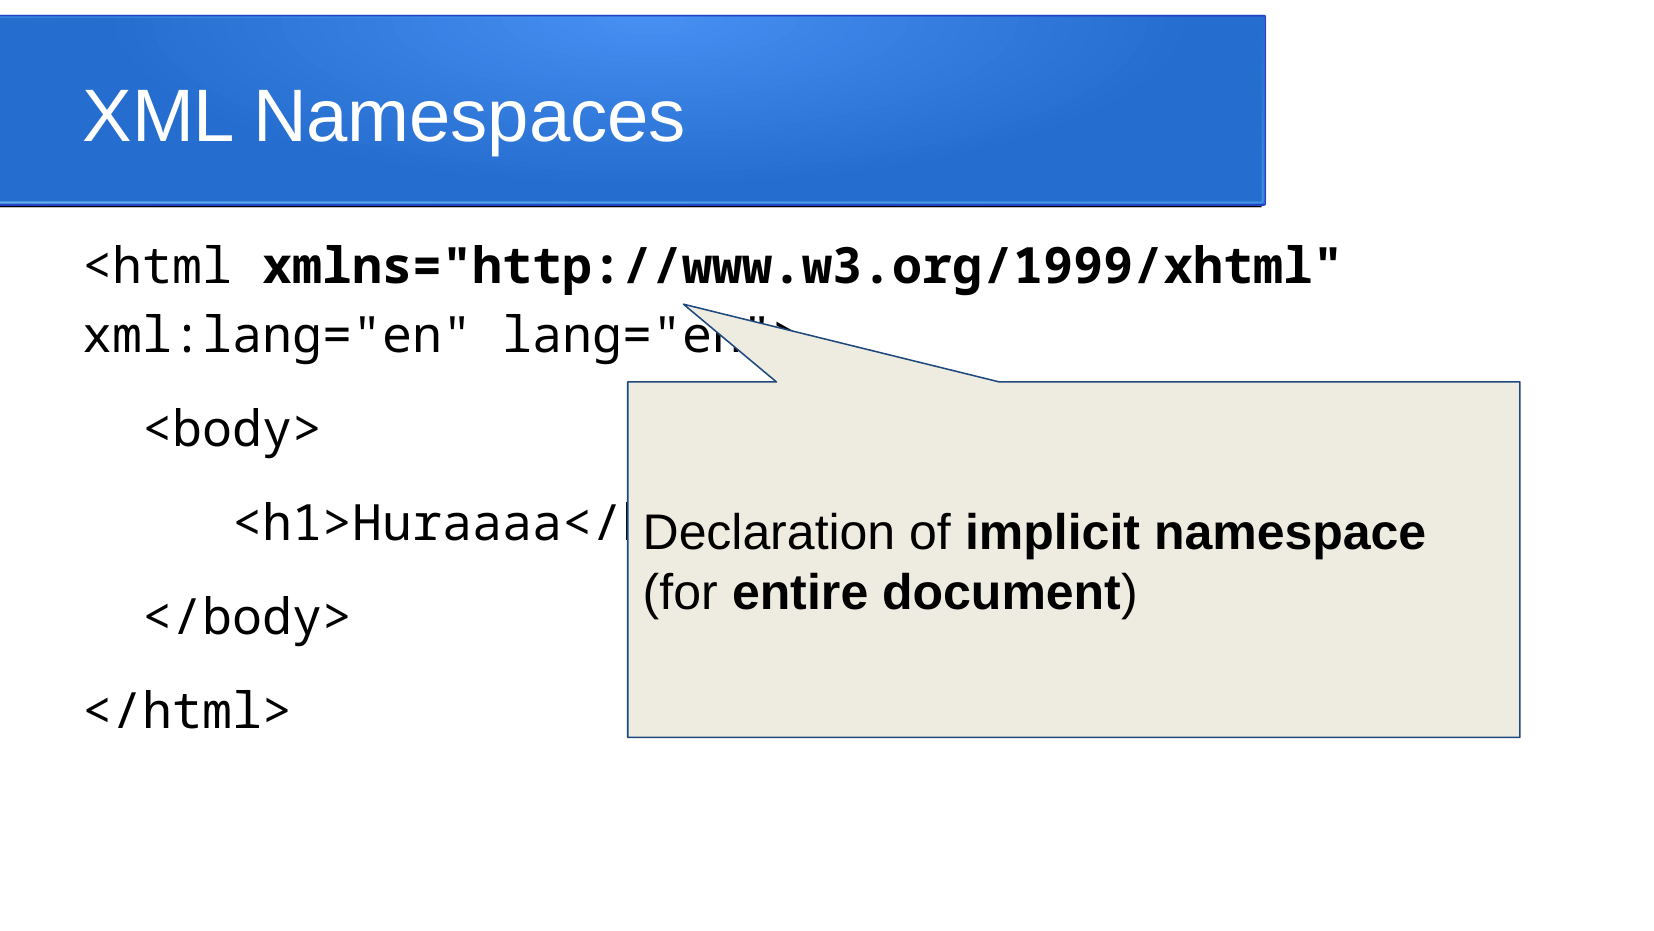

XML Namespaces
<html xmlns="http://www.w3.org/1999/xhtml" xml:lang="en" lang="en">
 <body>
 <h1>Huraaaa</h1>
 </body>
</html>
Declaration of implicit namespace (for entire document)